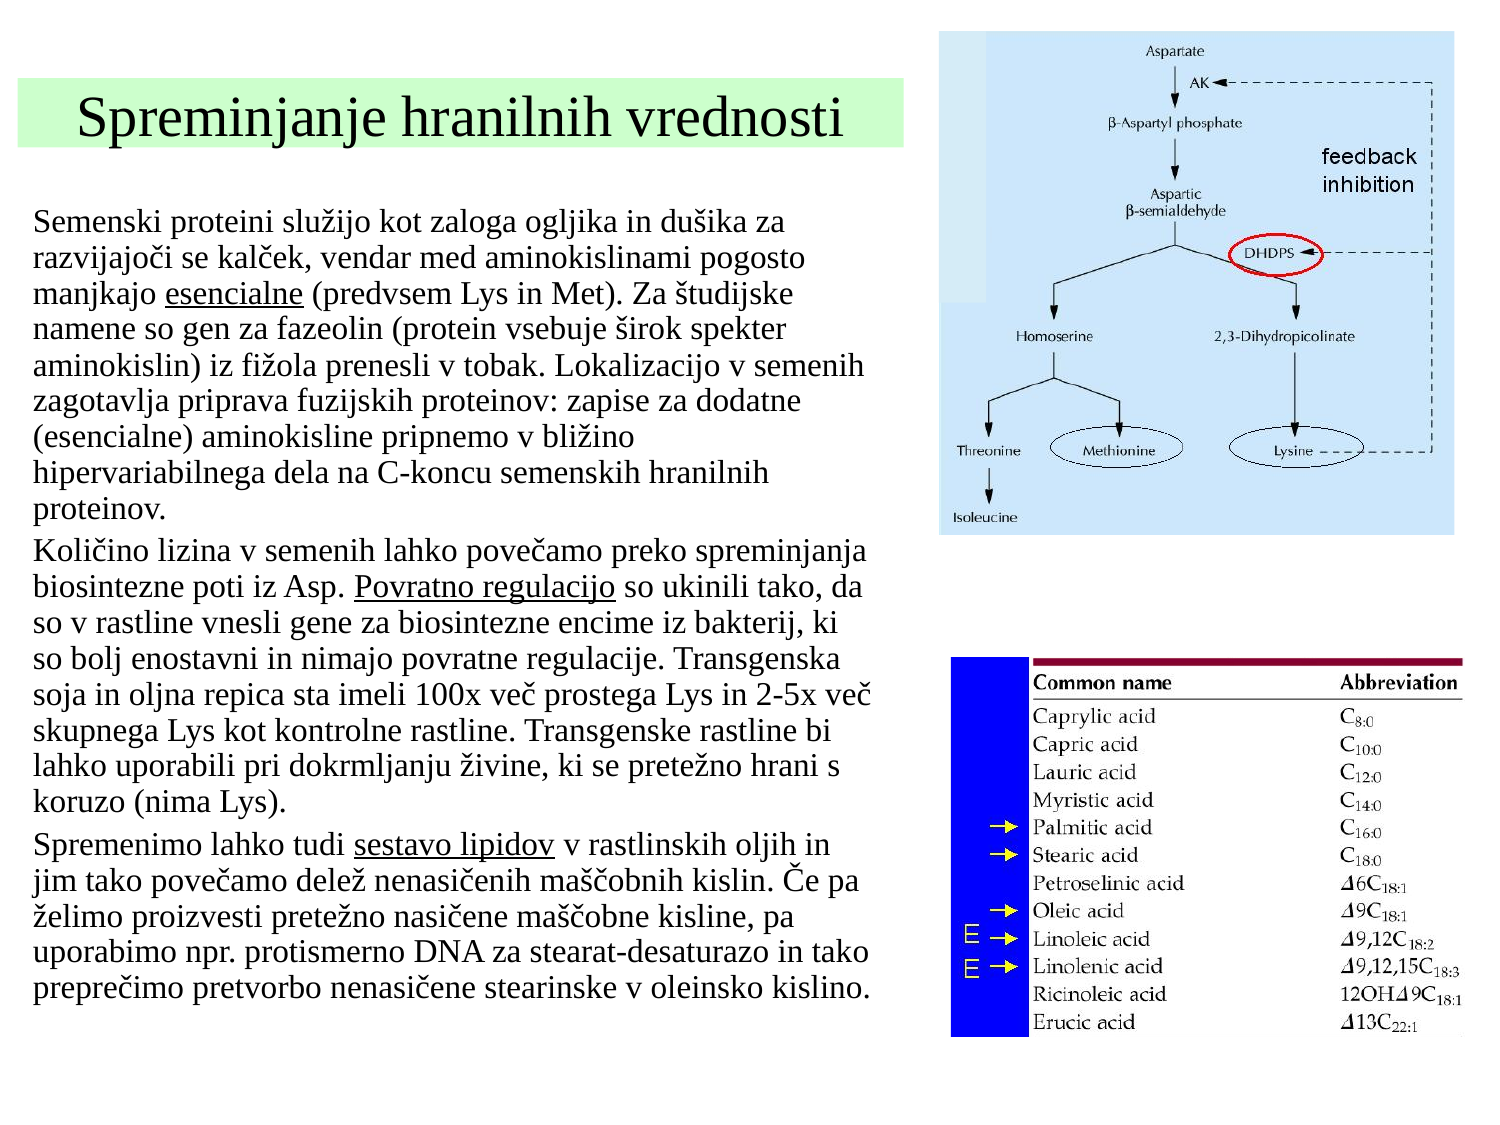

# Spreminjanje hranilnih vrednosti
Semenski proteini služijo kot zaloga ogljika in dušika za razvijajoči se kalček, vendar med aminokislinami pogosto manjkajo esencialne (predvsem Lys in Met). Za študijske namene so gen za fazeolin (protein vsebuje širok spekter aminokislin) iz fižola prenesli v tobak. Lokalizacijo v semenih zagotavlja priprava fuzijskih proteinov: zapise za dodatne (esencialne) aminokisline pripnemo v bližino hipervariabilnega dela na C-koncu semenskih hranilnih proteinov.
Količino lizina v semenih lahko povečamo preko spreminjanja biosintezne poti iz Asp. Povratno regulacijo so ukinili tako, da so v rastline vnesli gene za biosintezne encime iz bakterij, ki so bolj enostavni in nimajo povratne regulacije. Transgenska soja in oljna repica sta imeli 100x več prostega Lys in 2-5x več skupnega Lys kot kontrolne rastline. Transgenske rastline bi lahko uporabili pri dokrmljanju živine, ki se pretežno hrani s koruzo (nima Lys).
Spremenimo lahko tudi sestavo lipidov v rastlinskih oljih in jim tako povečamo delež nenasičenih maščobnih kislin. Če pa želimo proizvesti pretežno nasičene maščobne kisline, pa uporabimo npr. protismerno DNA za stearat-desaturazo in tako preprečimo pretvorbo nenasičene stearinske v oleinsko kislino.